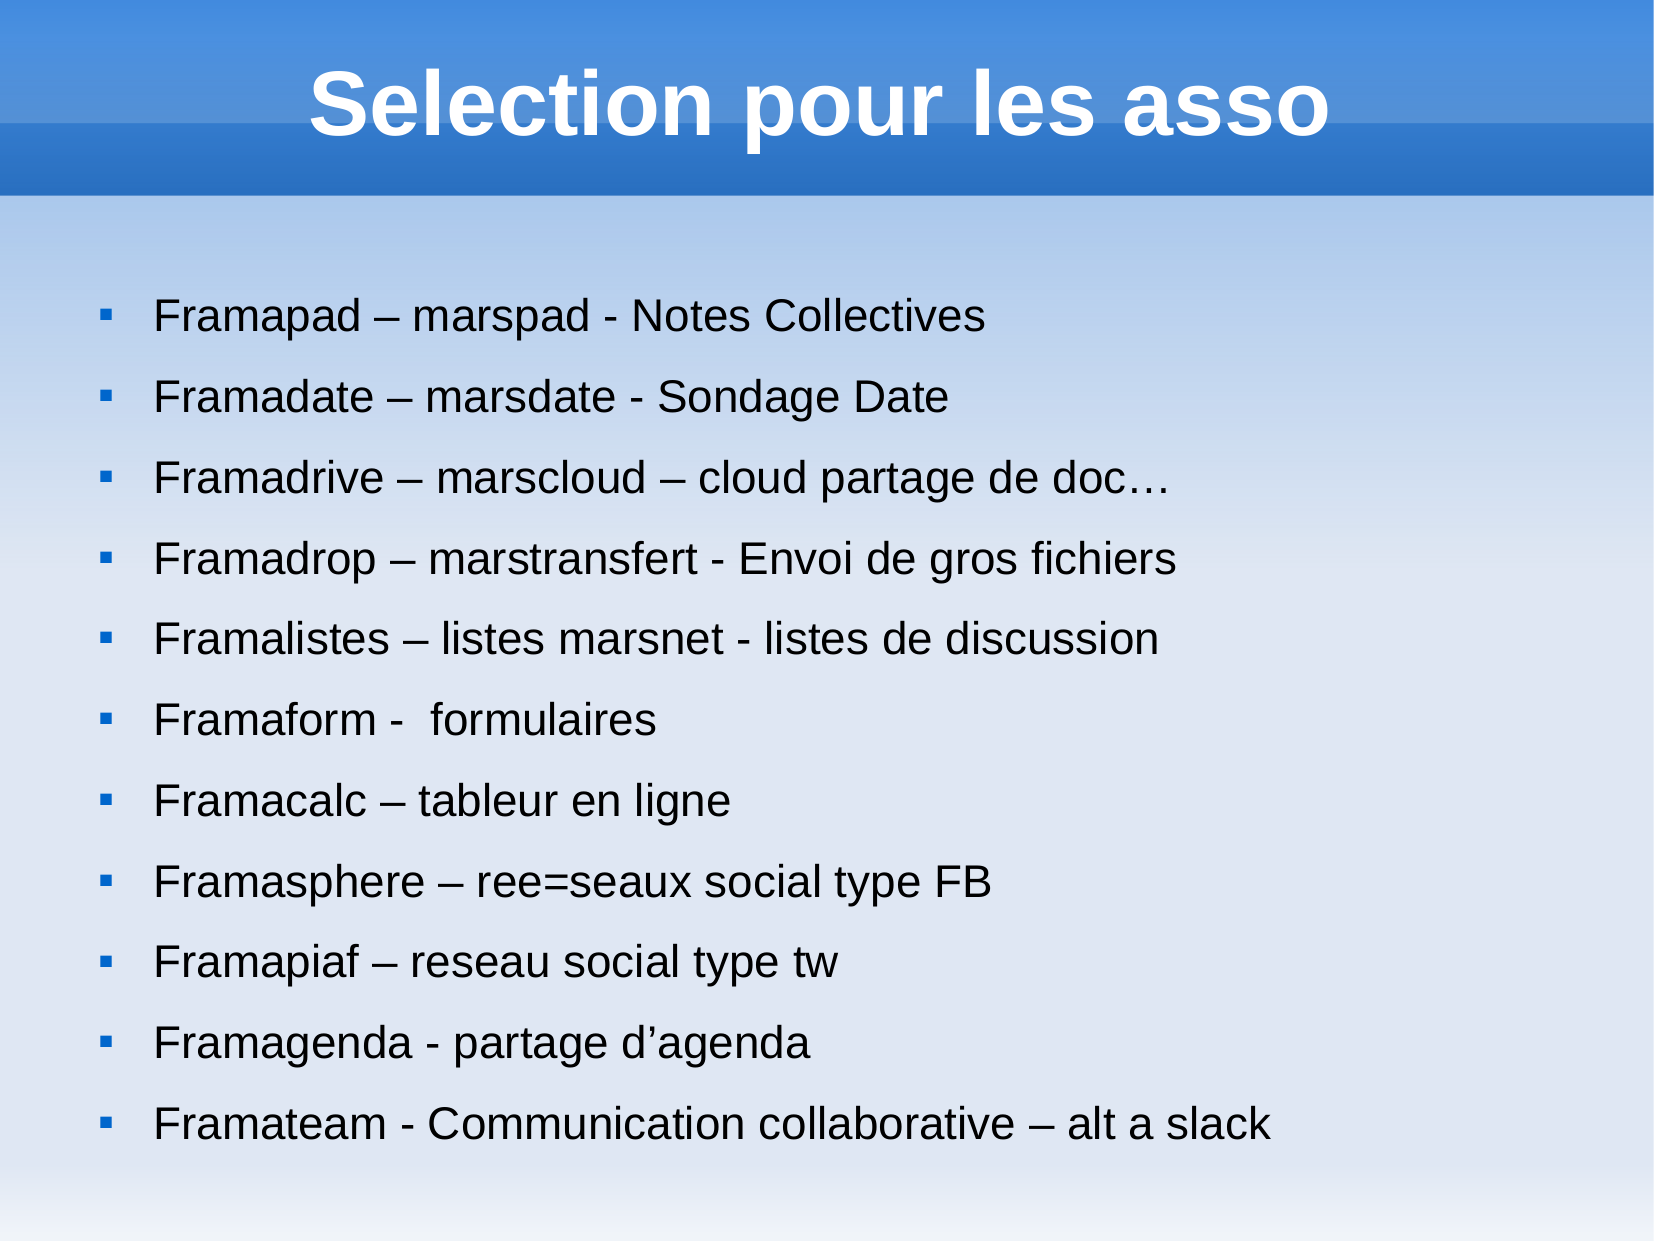

# Selection pour les asso
Framapad – marspad - Notes Collectives
Framadate – marsdate - Sondage Date
Framadrive – marscloud – cloud partage de doc…
Framadrop – marstransfert - Envoi de gros fichiers
Framalistes – listes marsnet - listes de discussion
Framaform - formulaires
Framacalc – tableur en ligne
Framasphere – ree=seaux social type FB
Framapiaf – reseau social type tw
Framagenda - partage d’agenda
Framateam - Communication collaborative – alt a slack